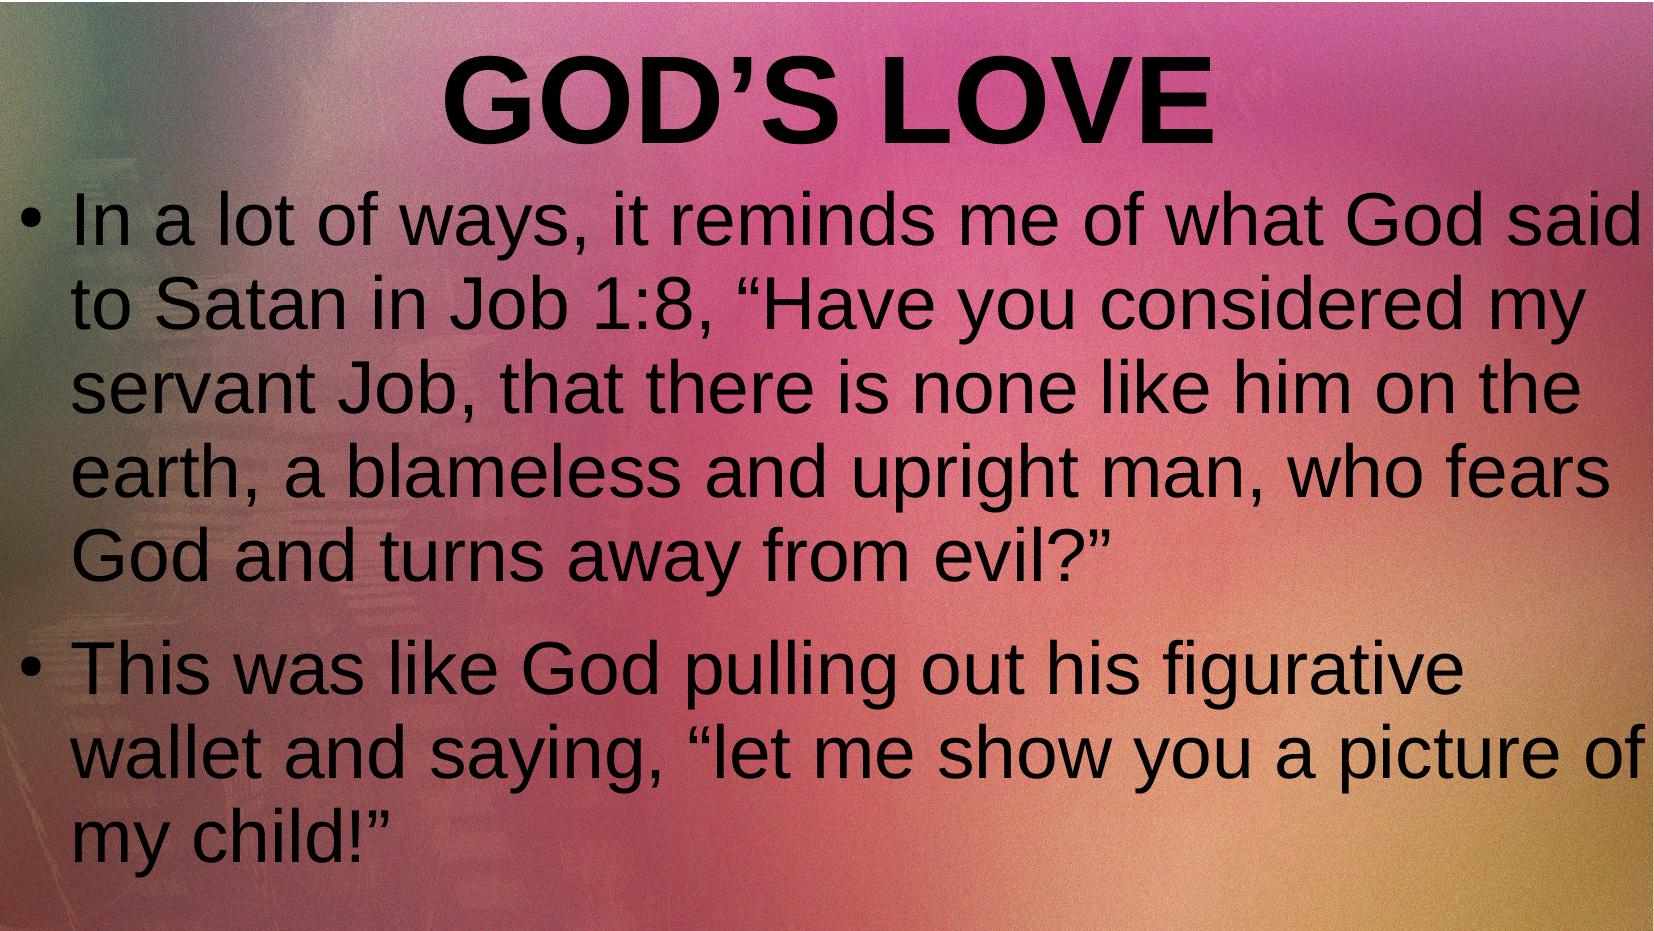

# GOD’S LOVE
In a lot of ways, it reminds me of what God said to Satan in Job 1:8, “Have you considered my servant Job, that there is none like him on the earth, a blameless and upright man, who fears God and turns away from evil?”
This was like God pulling out his figurative wallet and saying, “let me show you a picture of my child!”